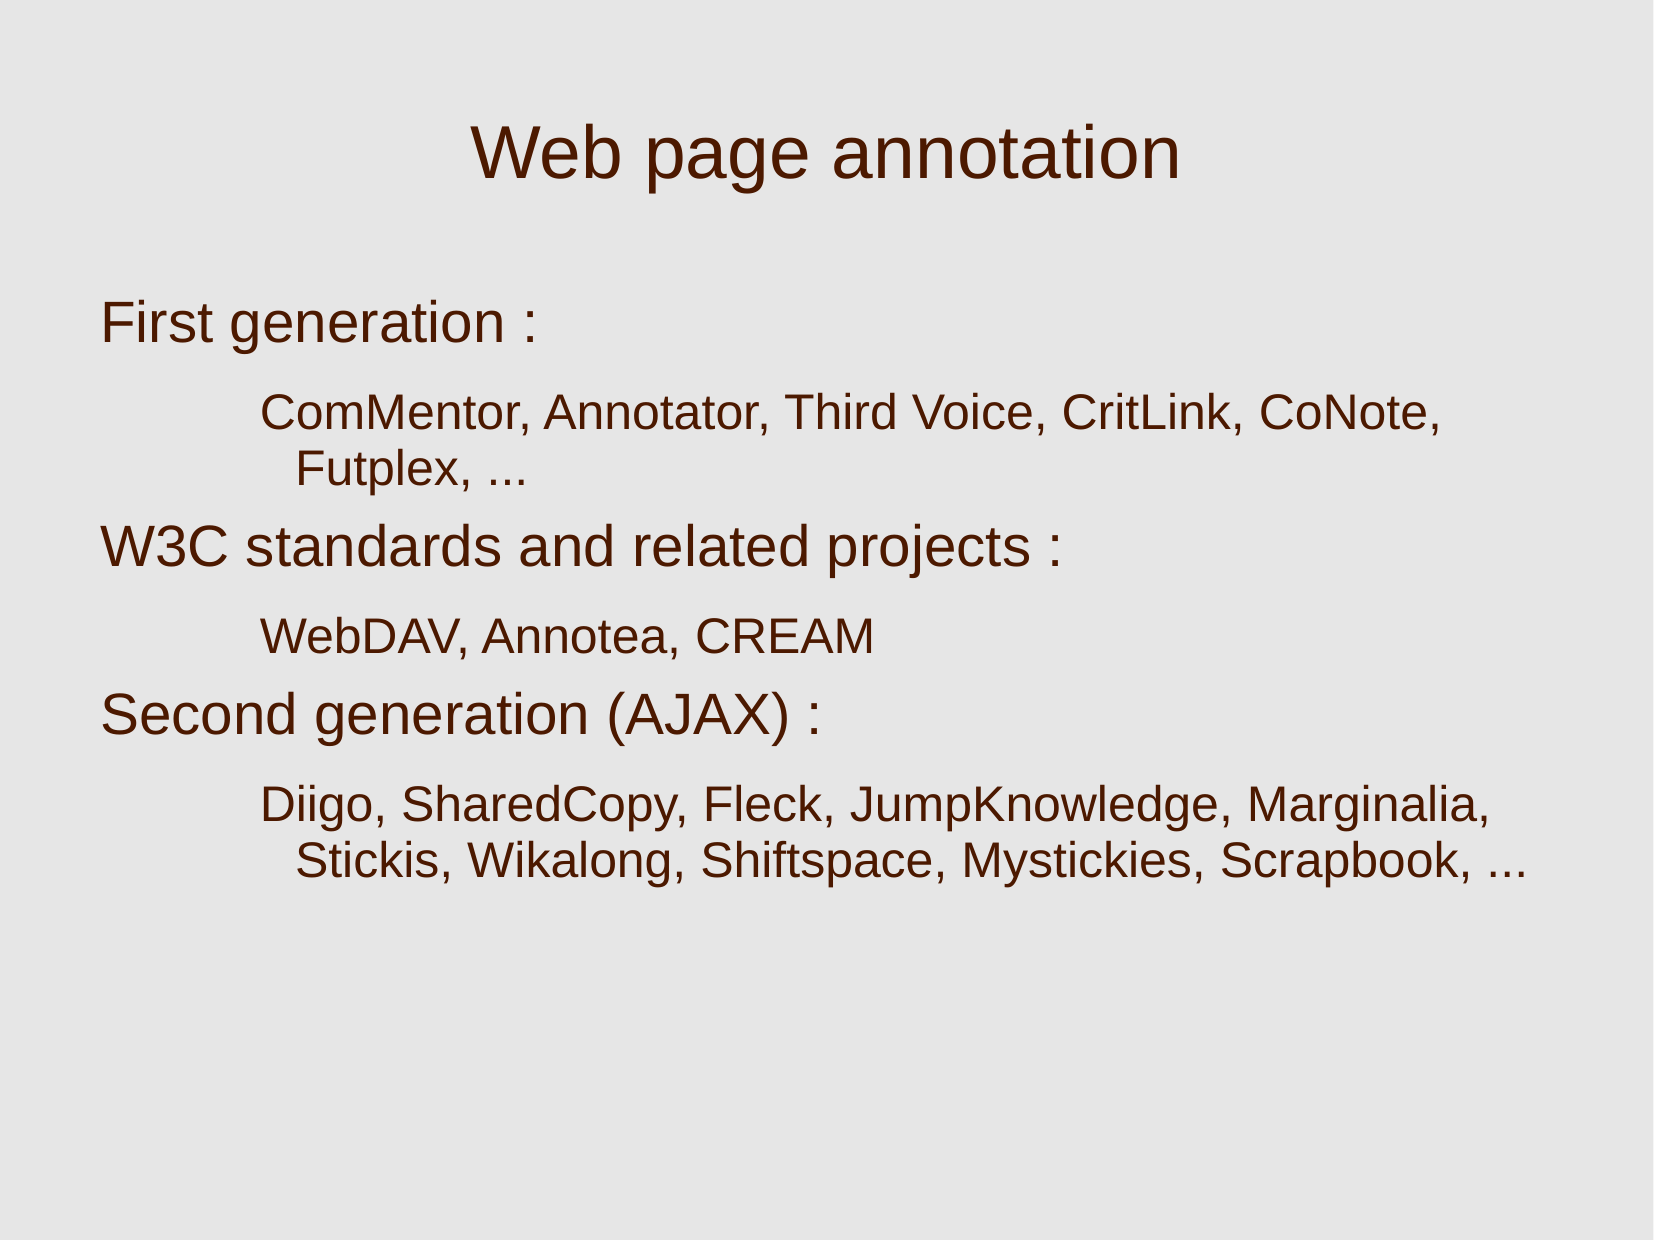

# Web page annotation
First generation :
ComMentor, Annotator, Third Voice, CritLink, CoNote, Futplex, ...
W3C standards and related projects :
WebDAV, Annotea, CREAM
Second generation (AJAX) :
Diigo, SharedCopy, Fleck, JumpKnowledge, Marginalia, Stickis, Wikalong, Shiftspace, Mystickies, Scrapbook, ...